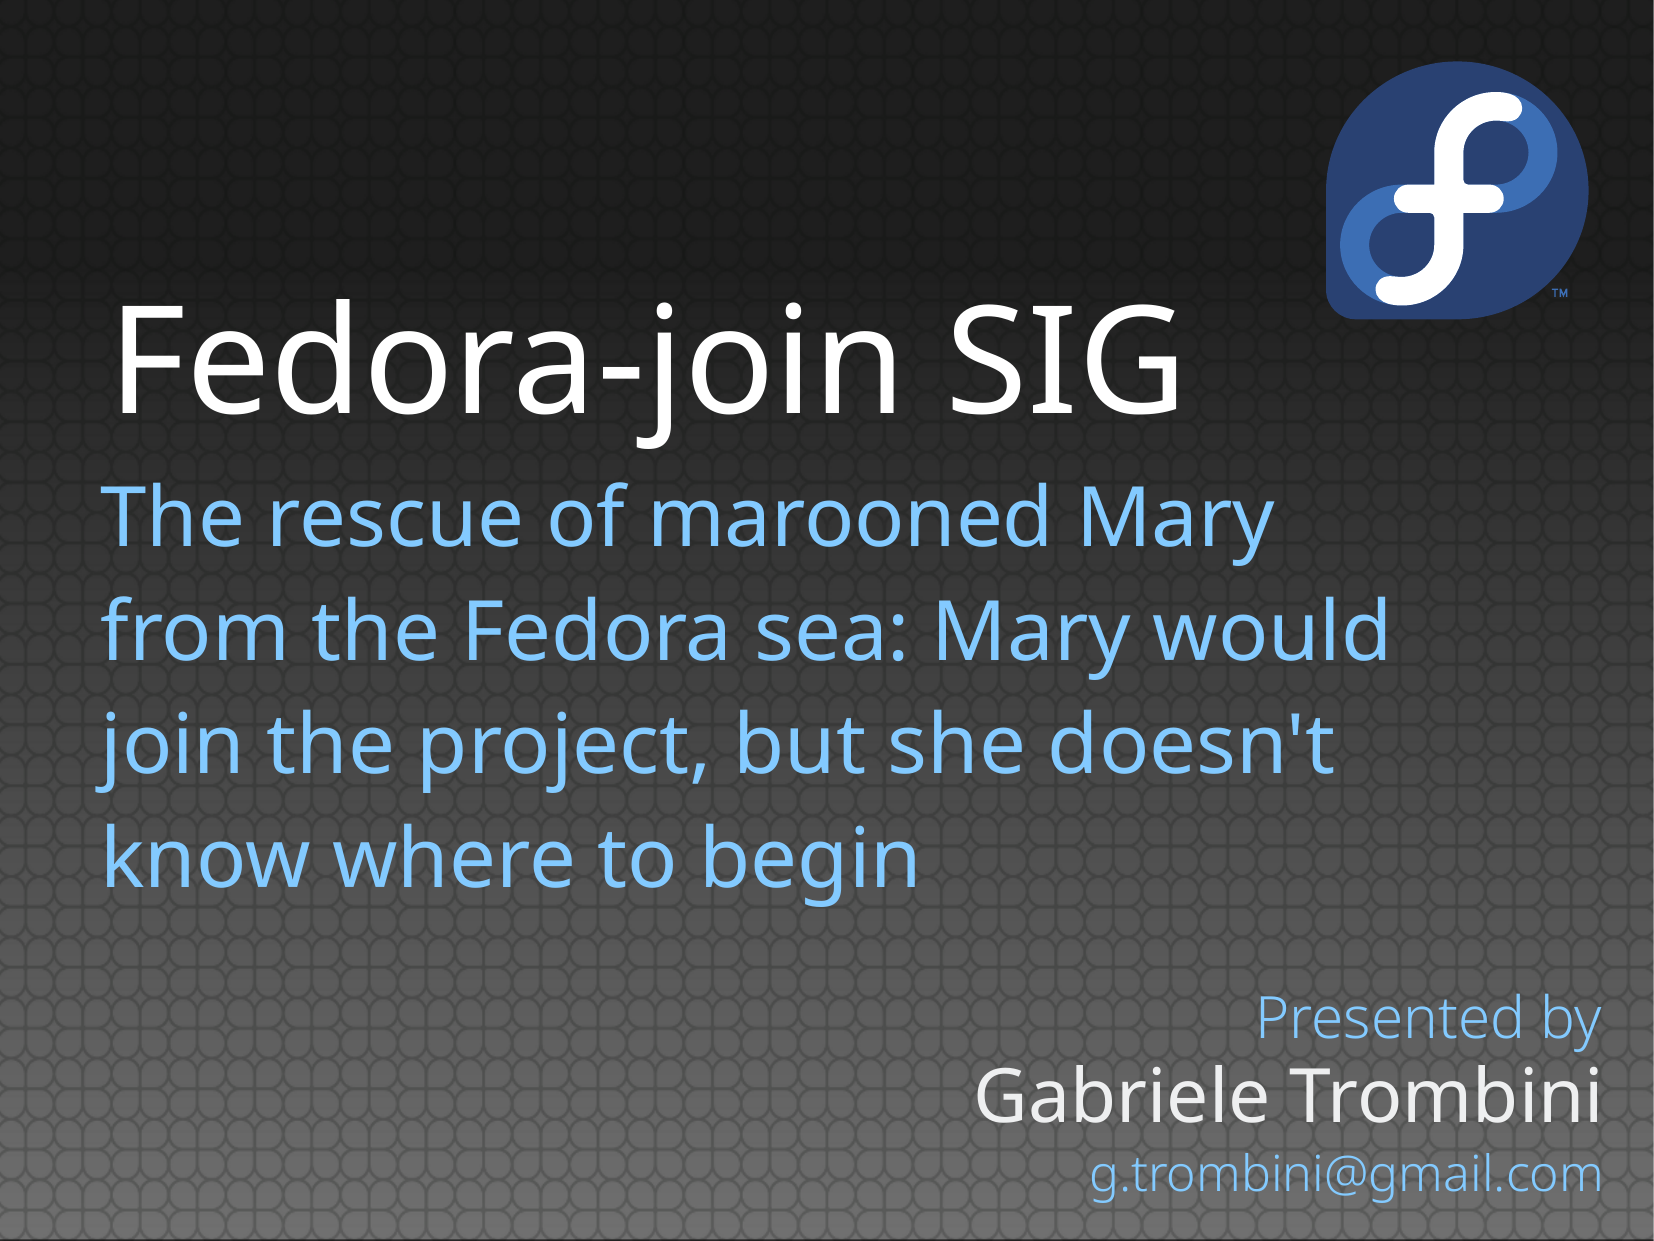

Fedora-join SIG
# The rescue of marooned Mary from the Fedora sea: Mary would join the project, but she doesn't know where to begin
Presented by
Gabriele Trombini
g.trombini@gmail.com